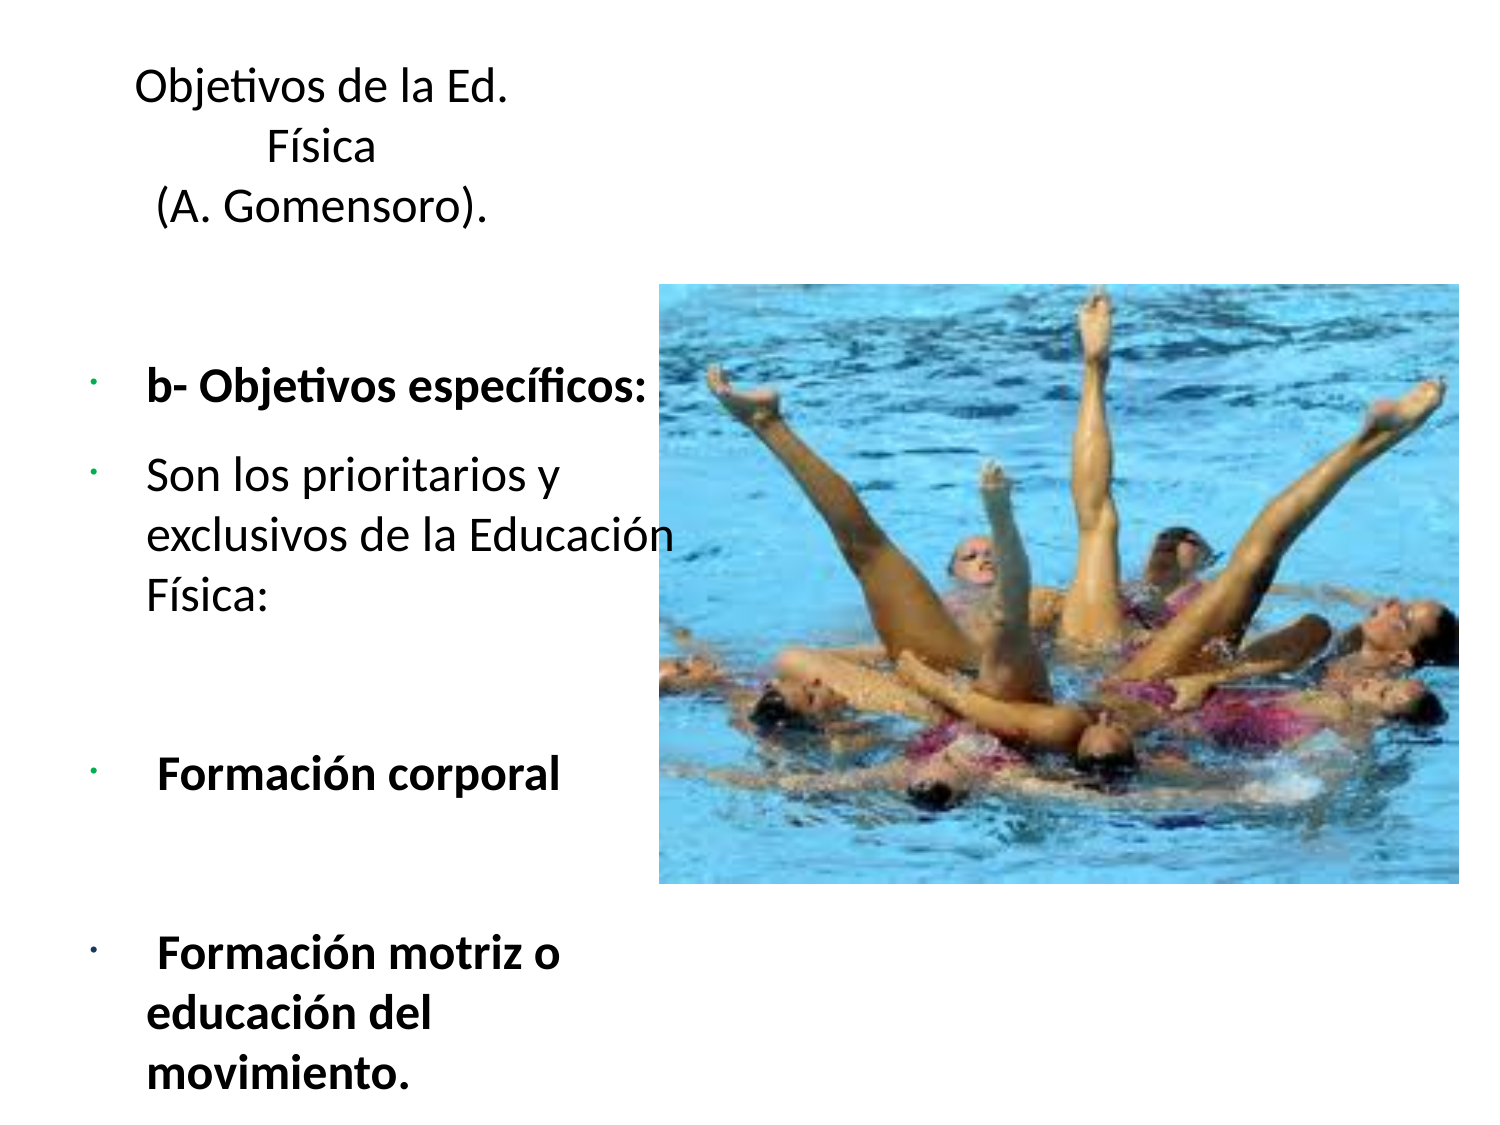

# Objetivos de la Ed. Física (A. Gomensoro).
b- Objetivos específicos:
Son los prioritarios y exclusivos de la Educación Física:
 Formación corporal
 Formación motriz o educación del movimiento.